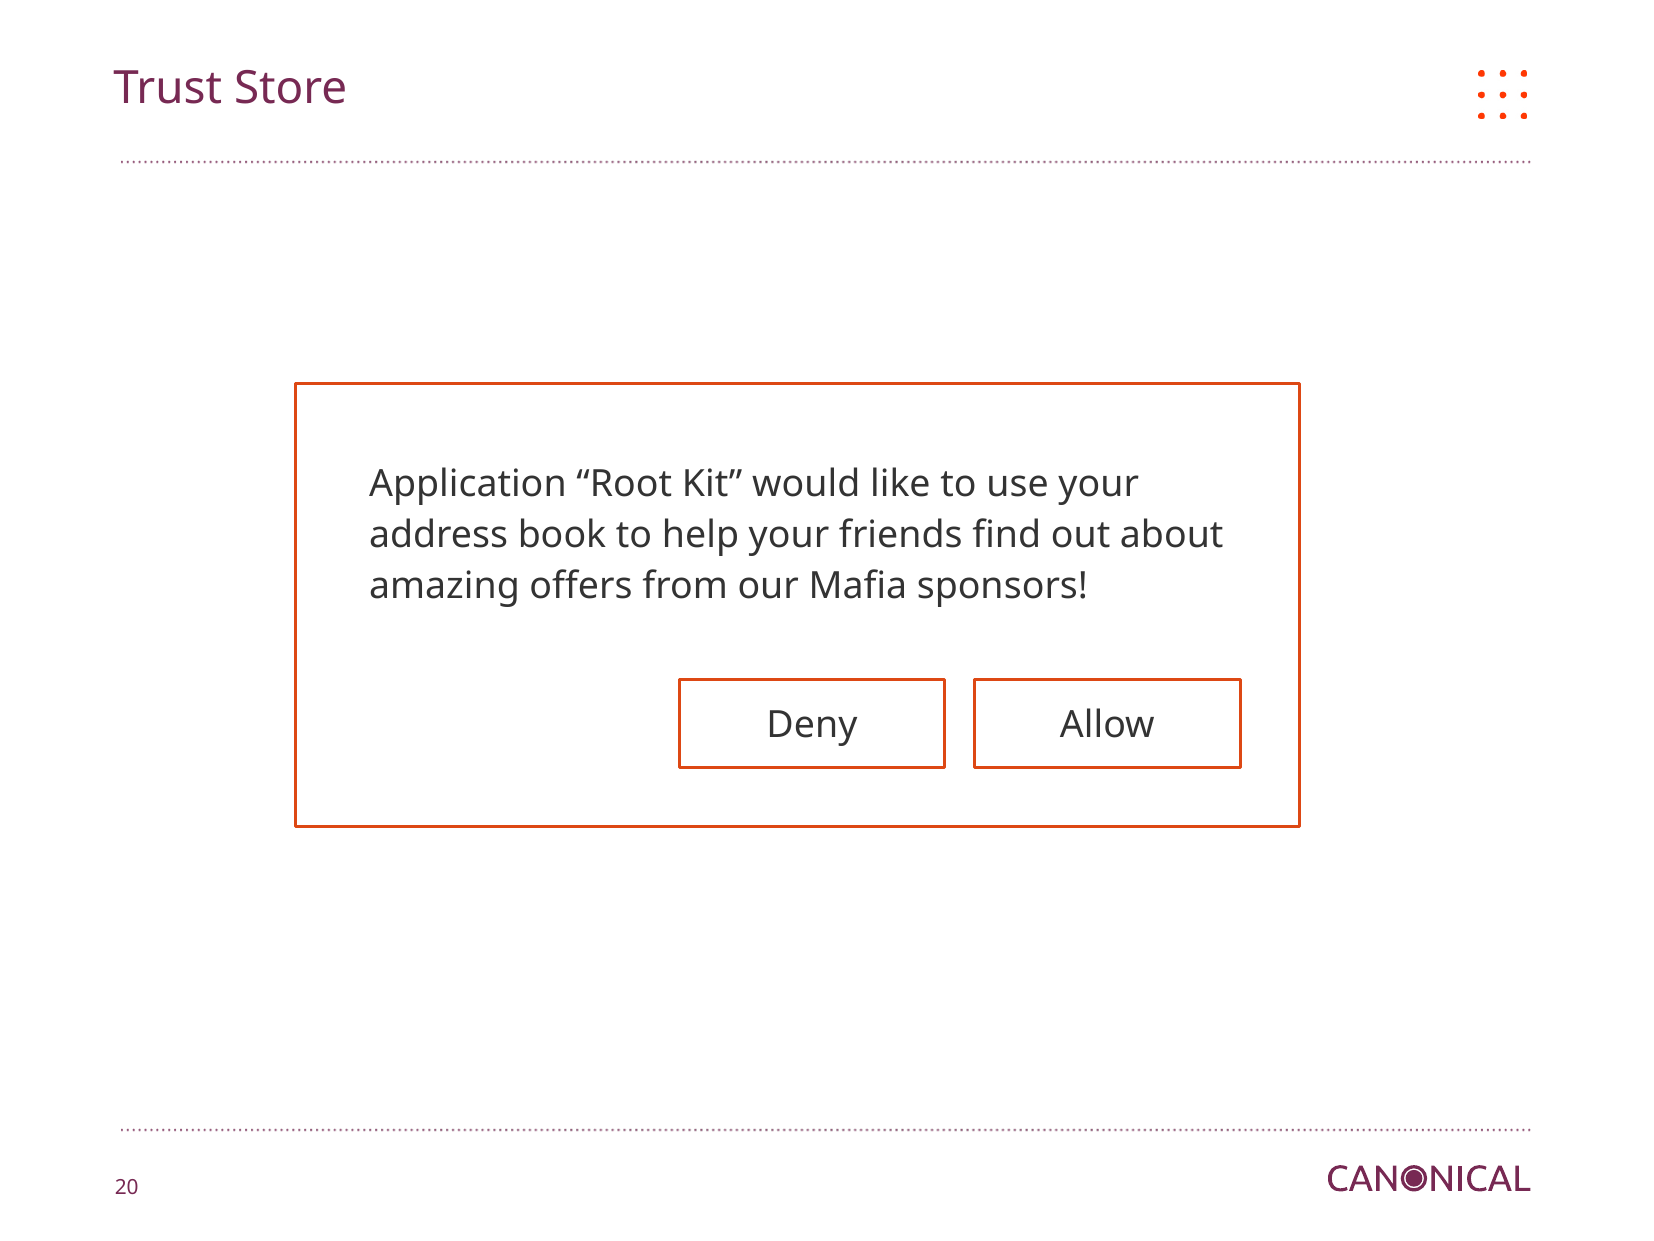

# Trust Store
Application “Root Kit” would like to use your address book to help your friends find out about amazing offers from our Mafia sponsors!
Deny
Allow